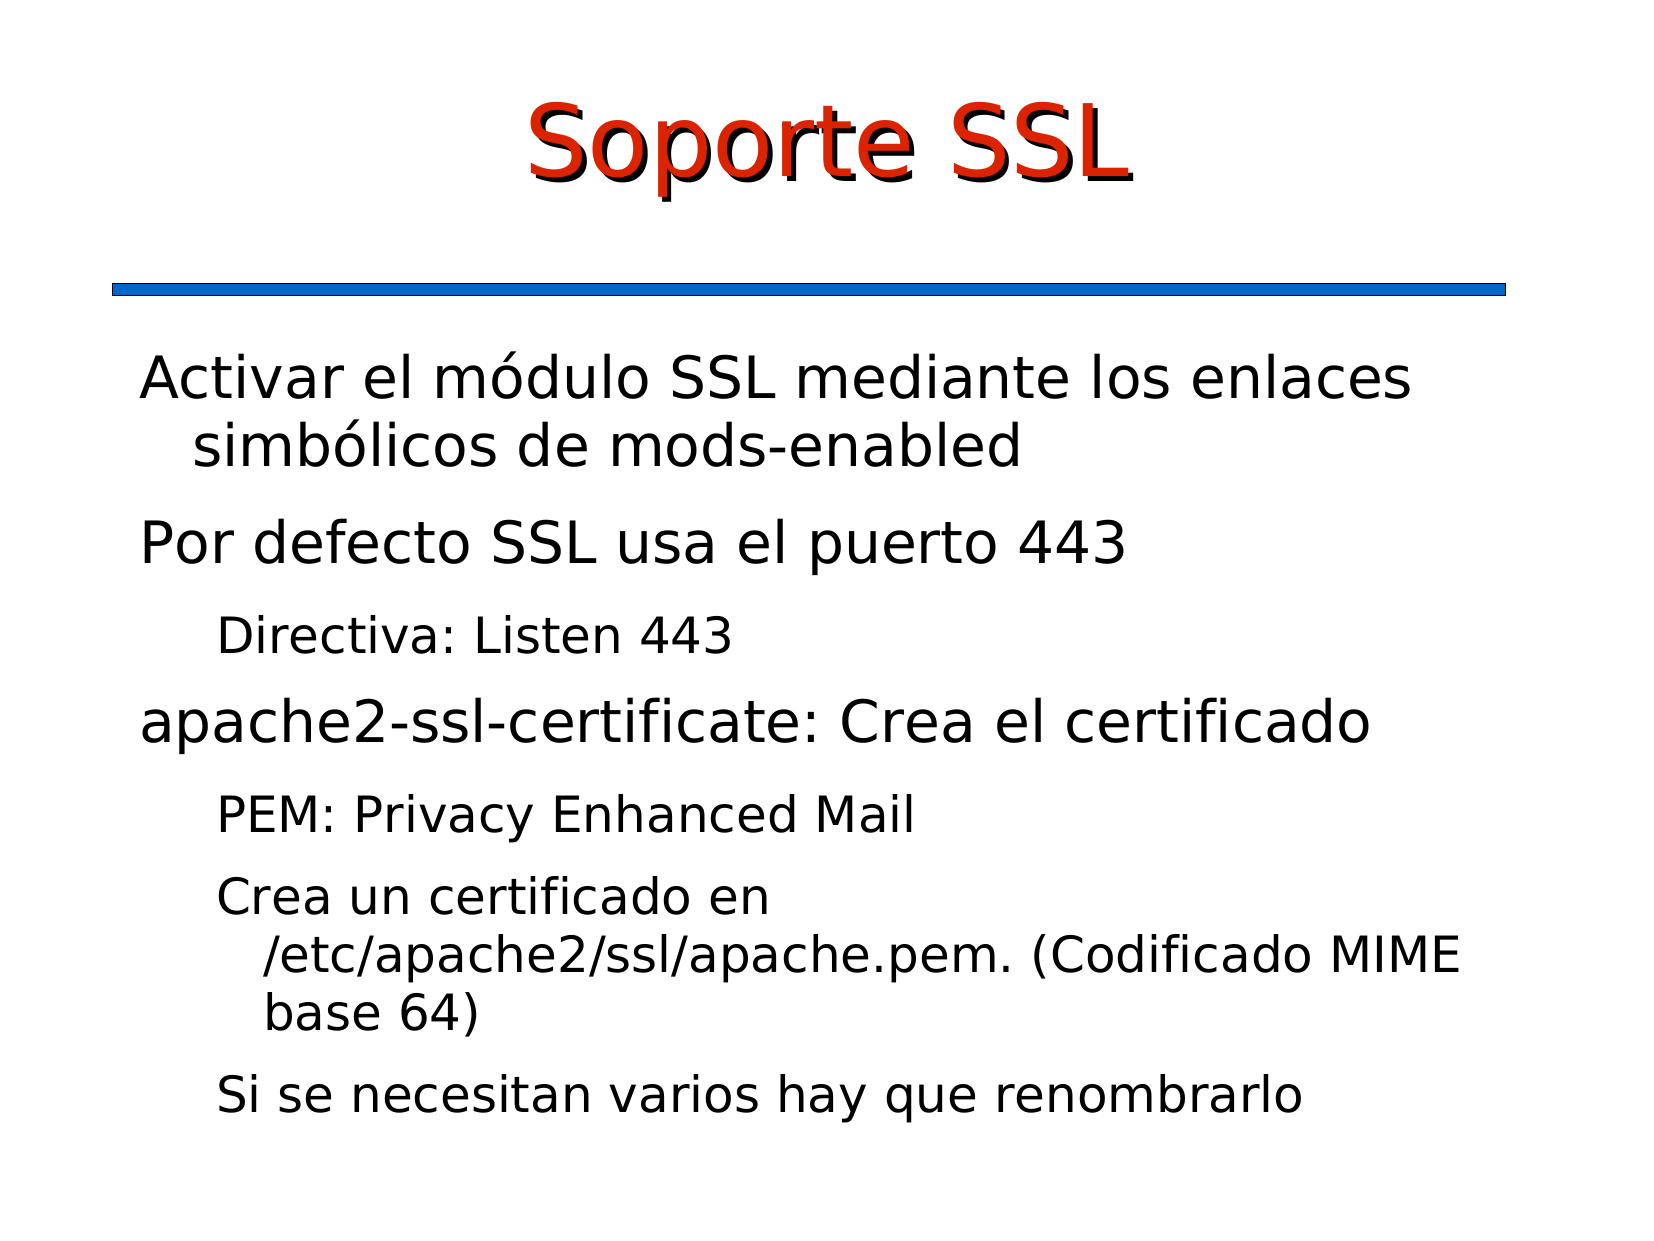

# Soporte SSL
Activar el módulo SSL mediante los enlaces simbólicos de mods-enabled
Por defecto SSL usa el puerto 443
Directiva: Listen 443
apache2-ssl-certificate: Crea el certificado
PEM: Privacy Enhanced Mail
Crea un certificado en /etc/apache2/ssl/apache.pem. (Codificado MIME base 64)
Si se necesitan varios hay que renombrarlo